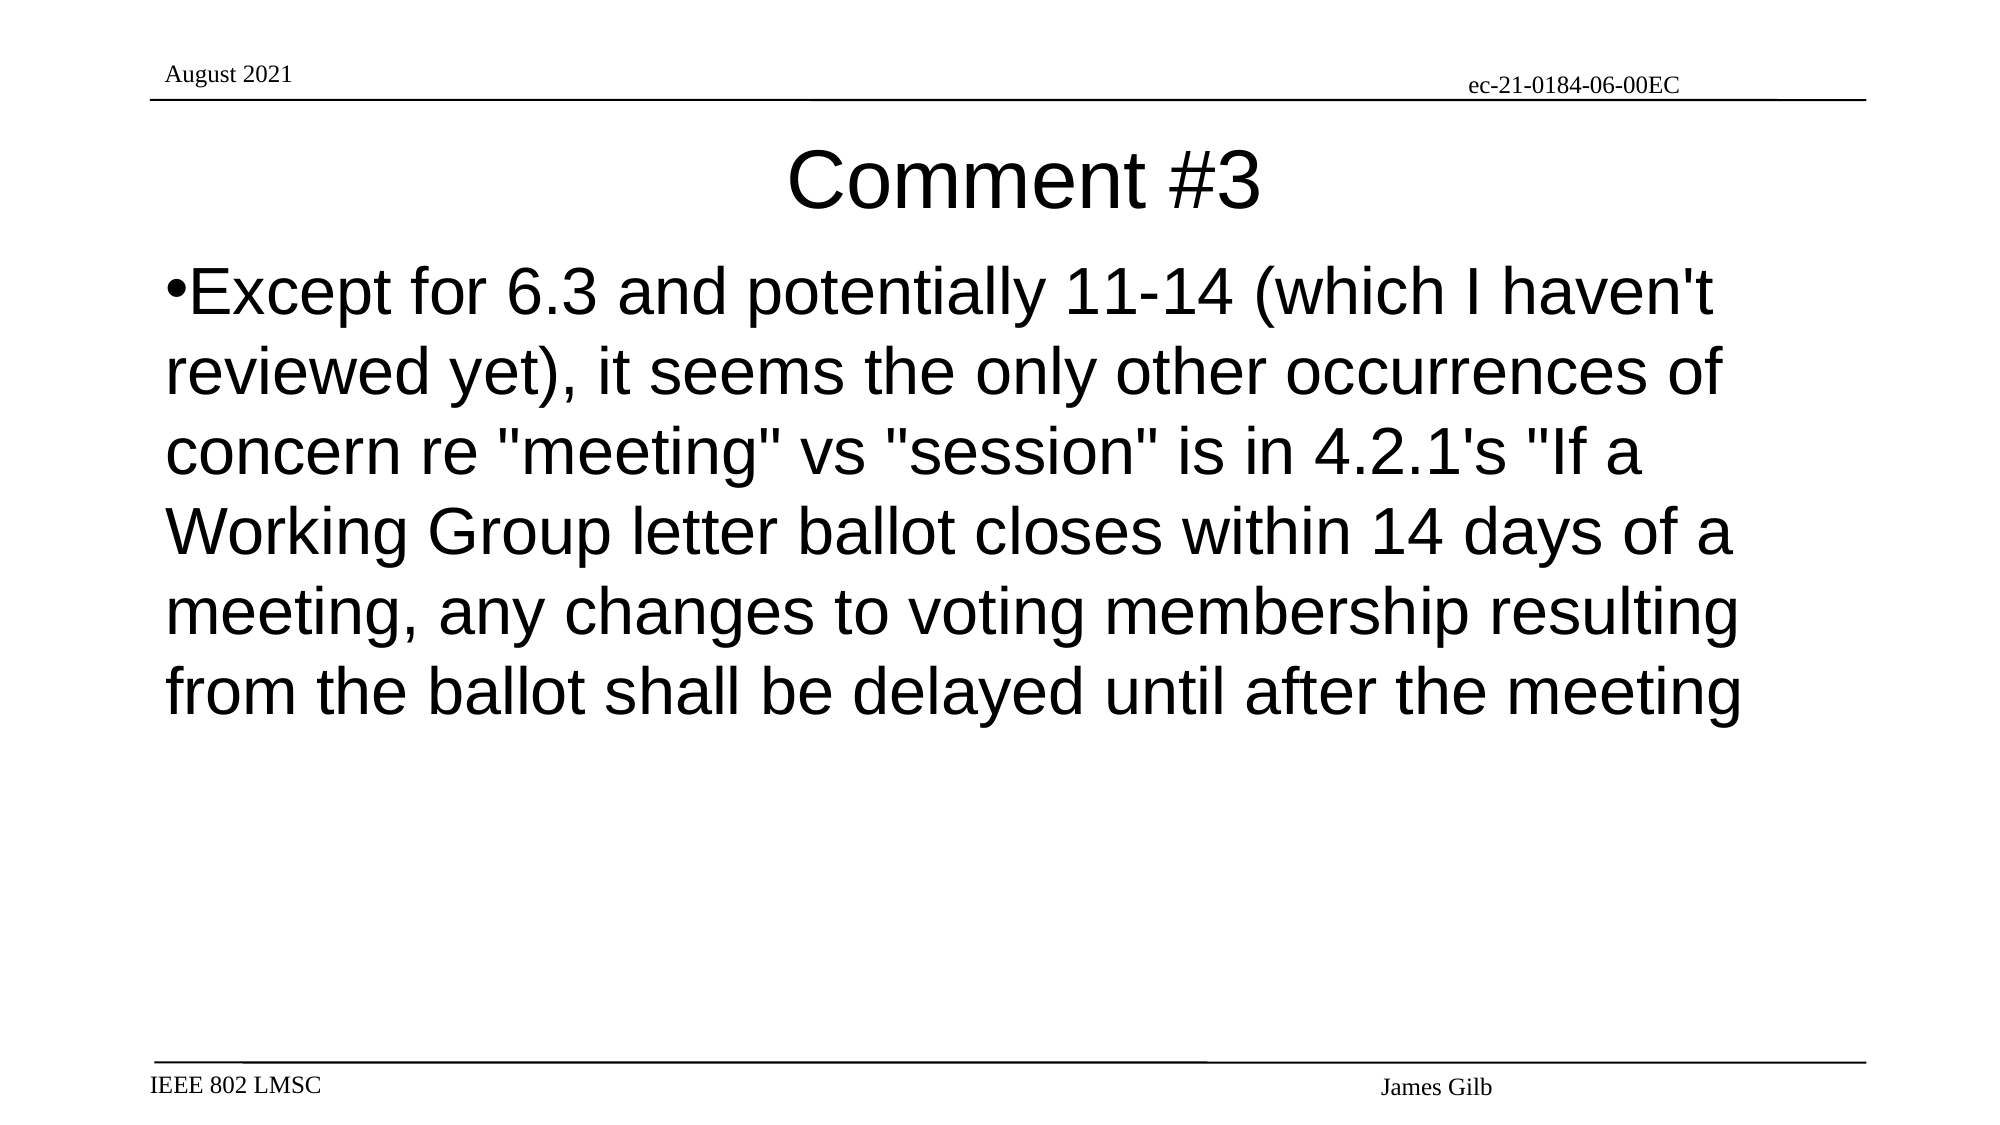

# Comment #3
Except for 6.3 and potentially 11-14 (which I haven't reviewed yet), it seems the only other occurrences of concern re "meeting" vs "session" is in 4.2.1's "If a Working Group letter ballot closes within 14 days of a meeting, any changes to voting membership resulting from the ballot shall be delayed until after the meeting